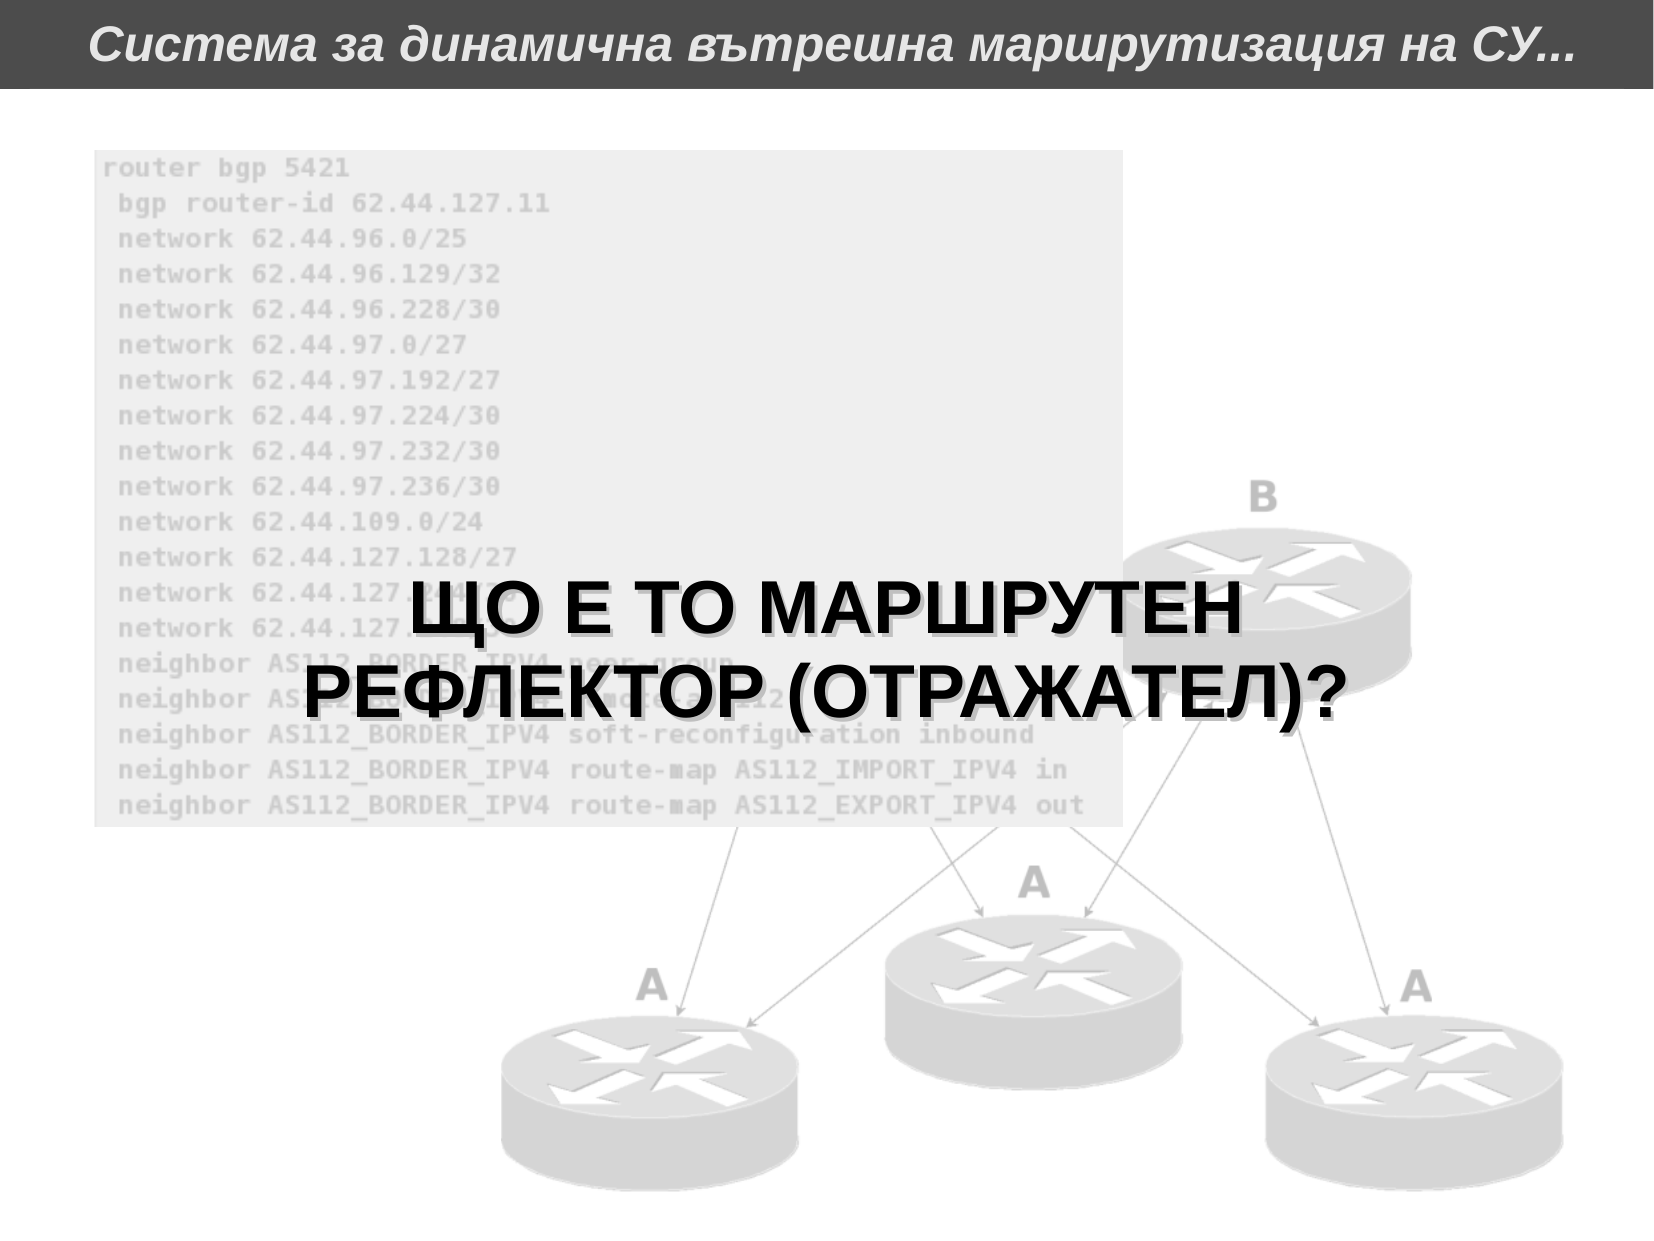

Система за динамична вътрешна маршрутизация на СУ...
ЩО Е ТО МАРШРУТЕН
РЕФЛЕКТОР (ОТРАЖАТЕЛ)?